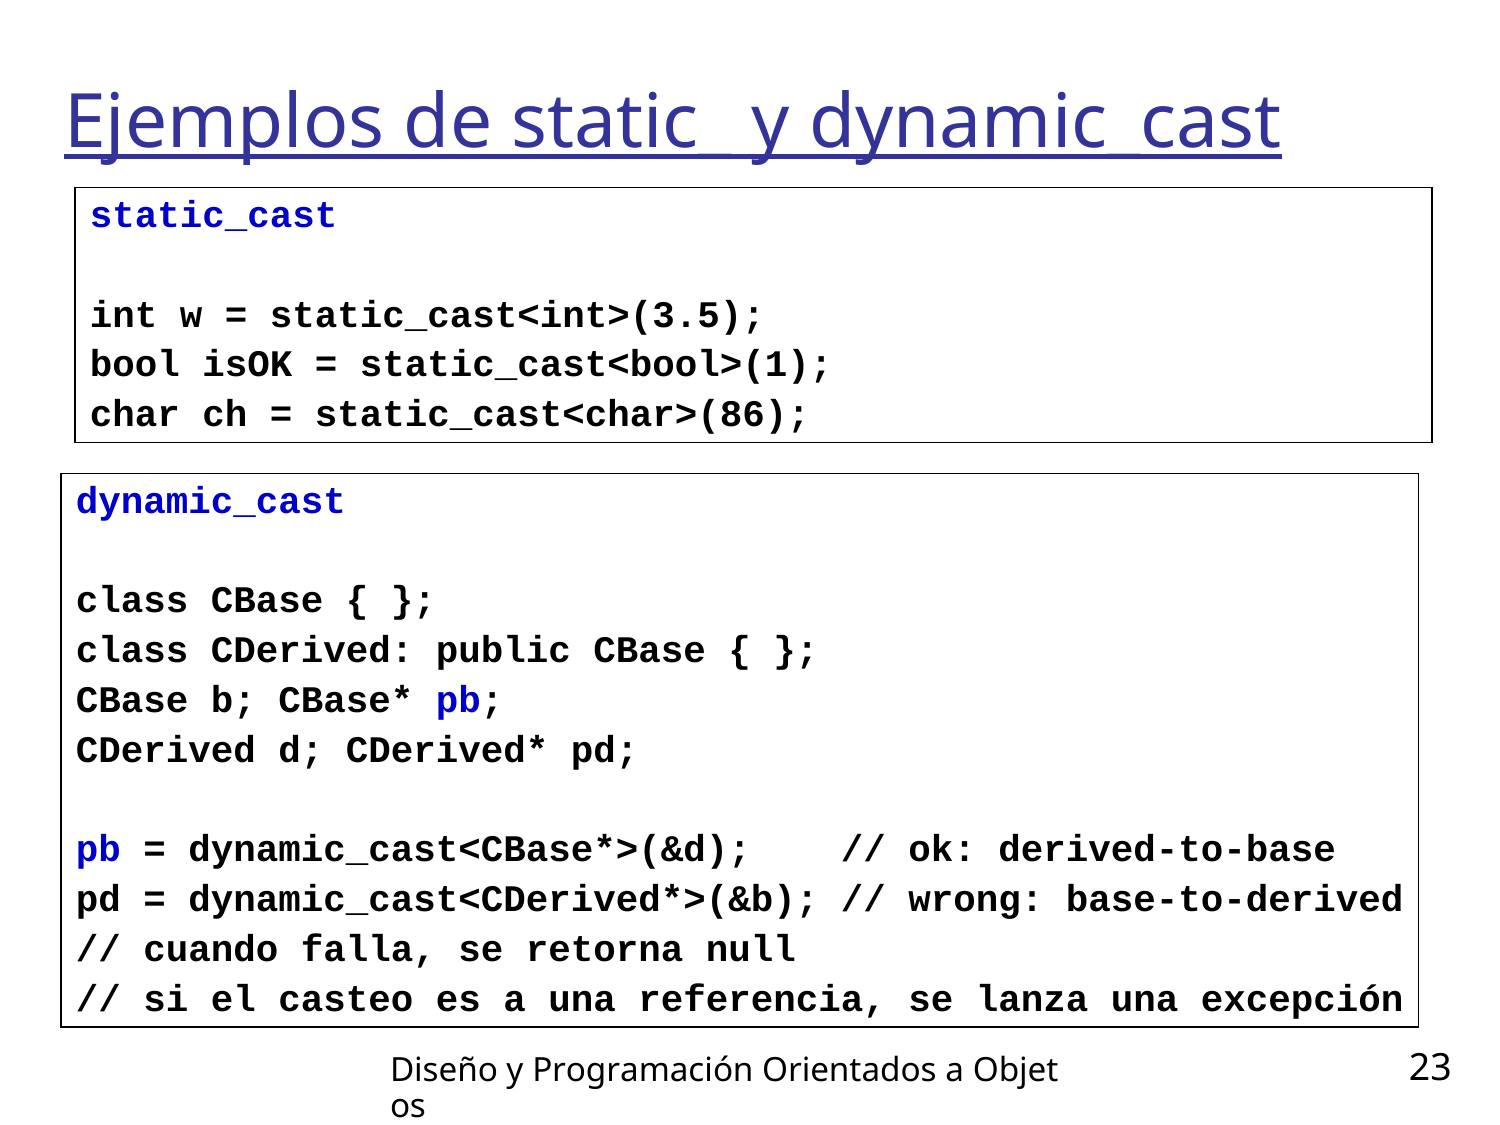

# Ejemplos de static_ y dynamic_cast
static_cast
int w = static_cast<int>(3.5);
bool isOK = static_cast<bool>(1);
char ch = static_cast<char>(86);
dynamic_cast
class CBase { };
class CDerived: public CBase { };
CBase b; CBase* pb;
CDerived d; CDerived* pd;
pb = dynamic_cast<CBase*>(&d); // ok: derived-to-base
pd = dynamic_cast<CDerived*>(&b); // wrong: base-to-derived
// cuando falla, se retorna null
// si el casteo es a una referencia, se lanza una excepción
Diseño y Programación Orientados a Objetos
23